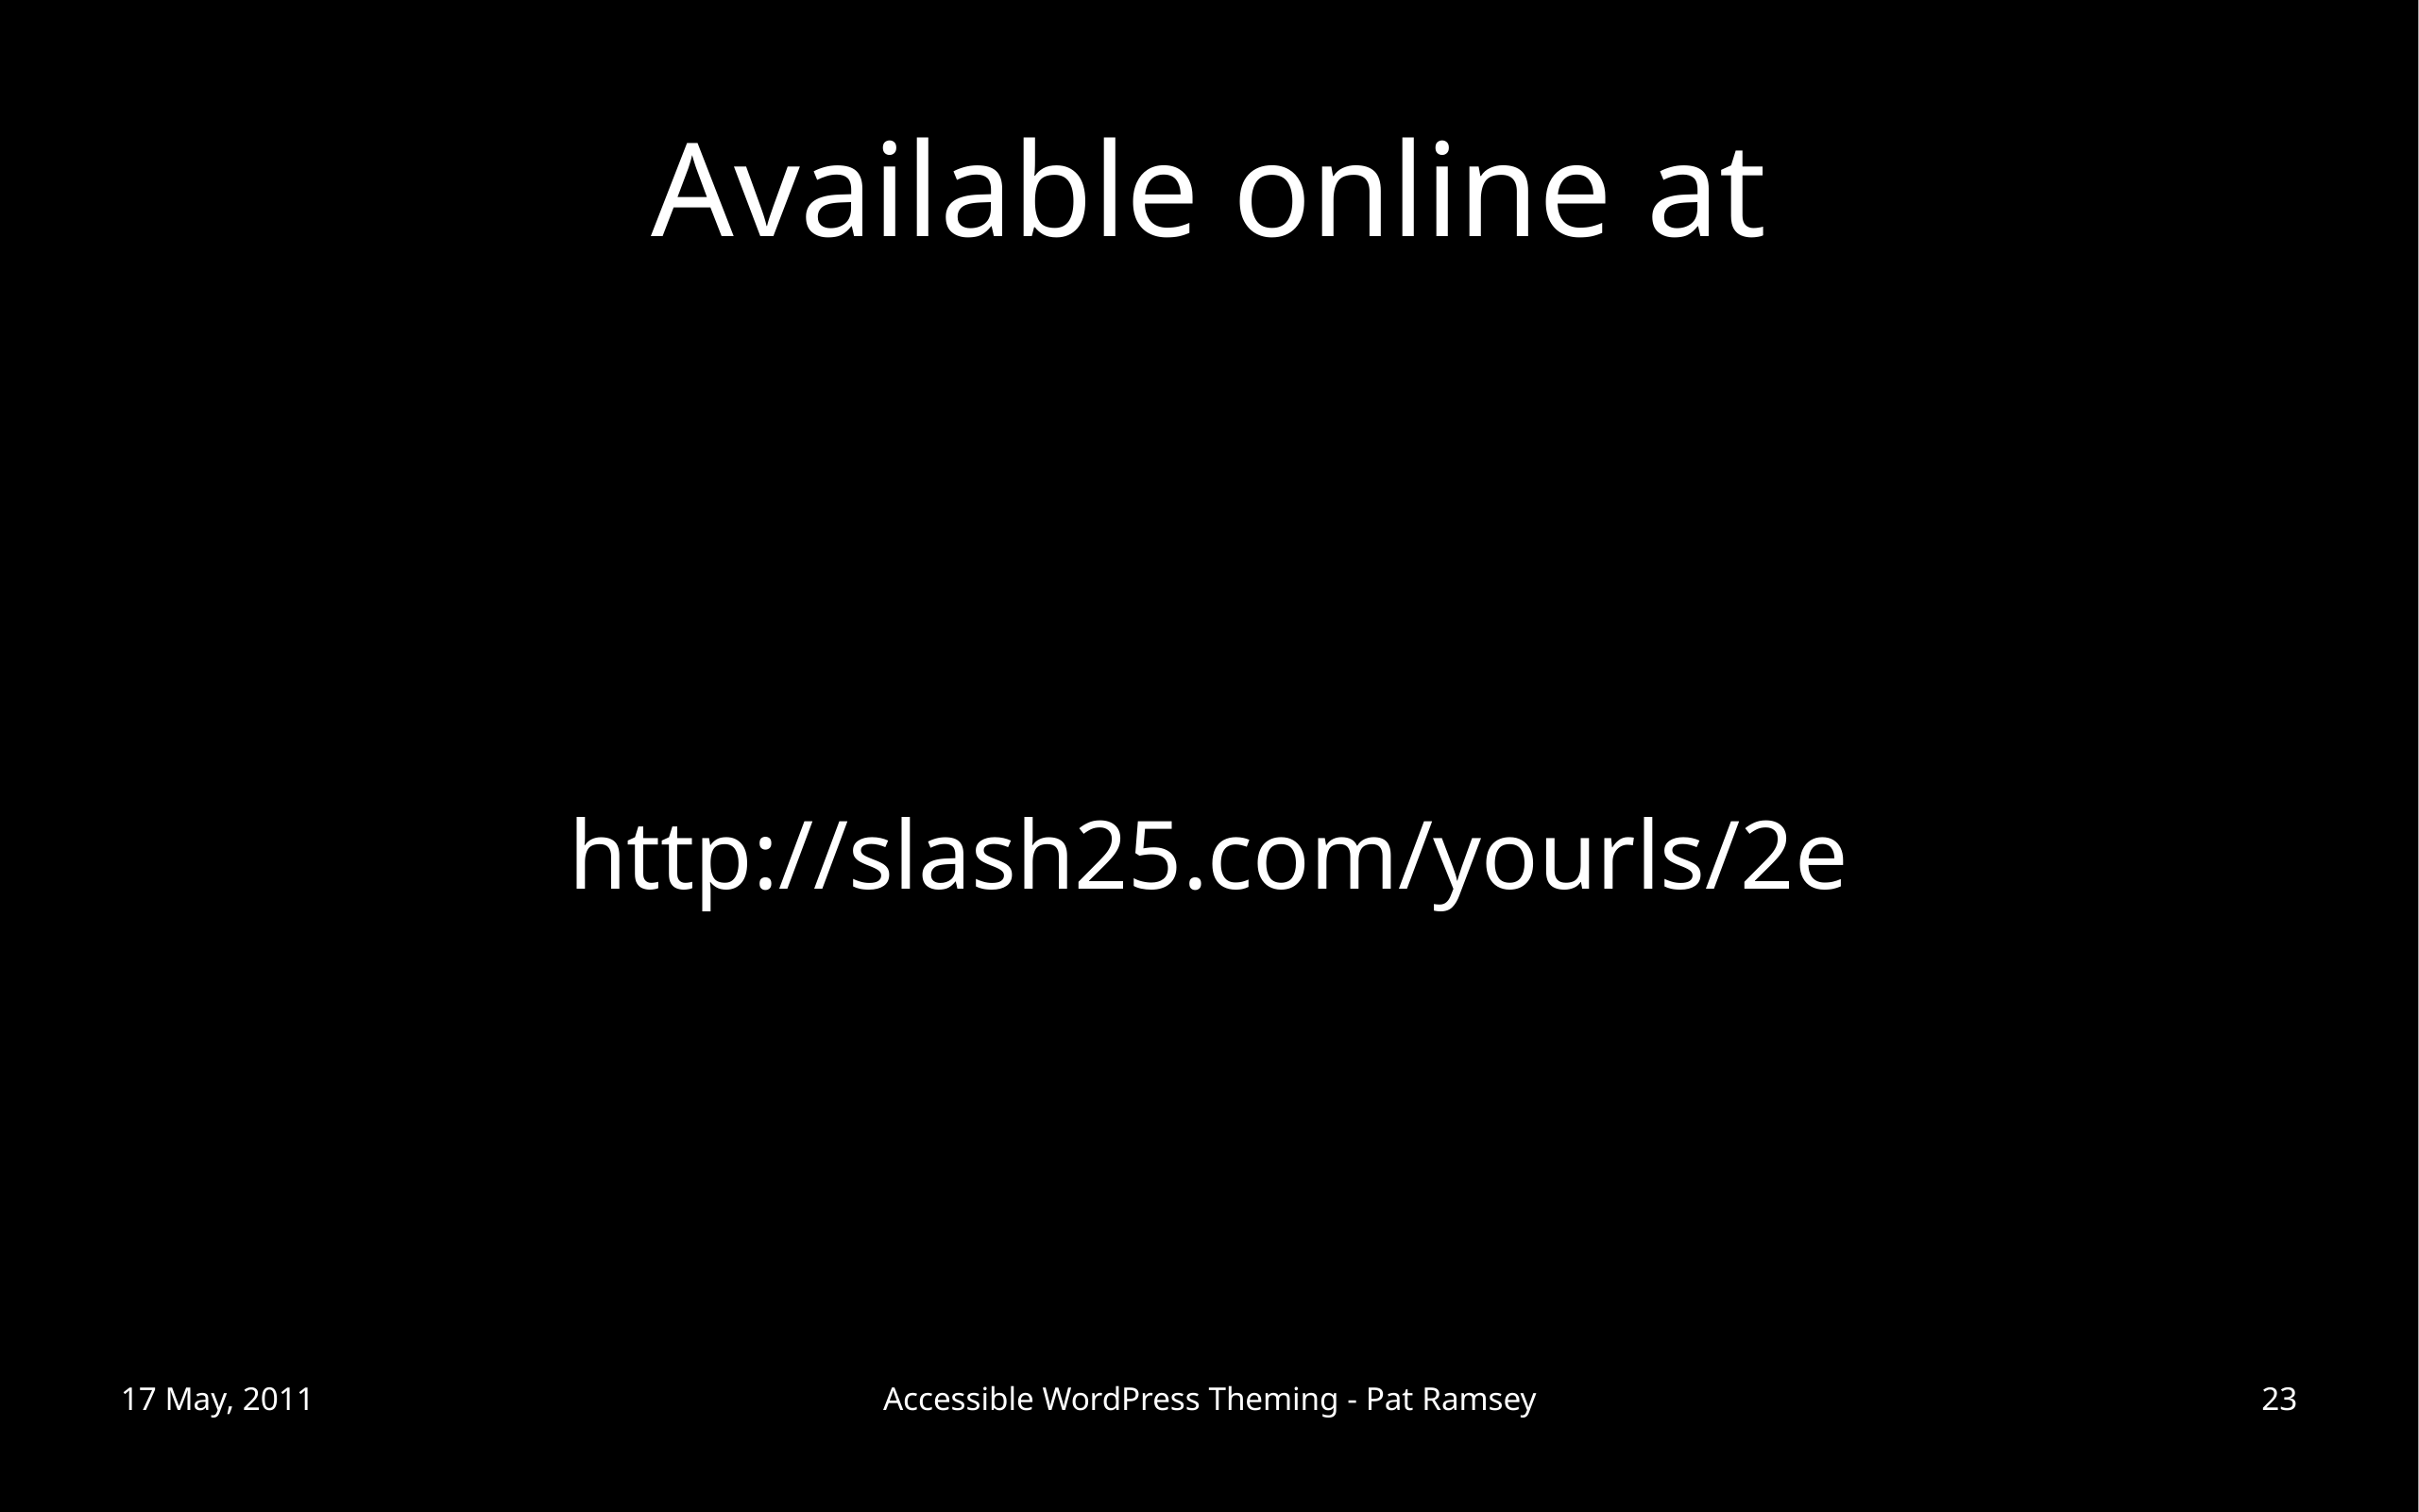

# Available online at
http://slash25.com/yourls/2e
17 May, 2011
Accessible WordPress Theming - Pat Ramsey
23